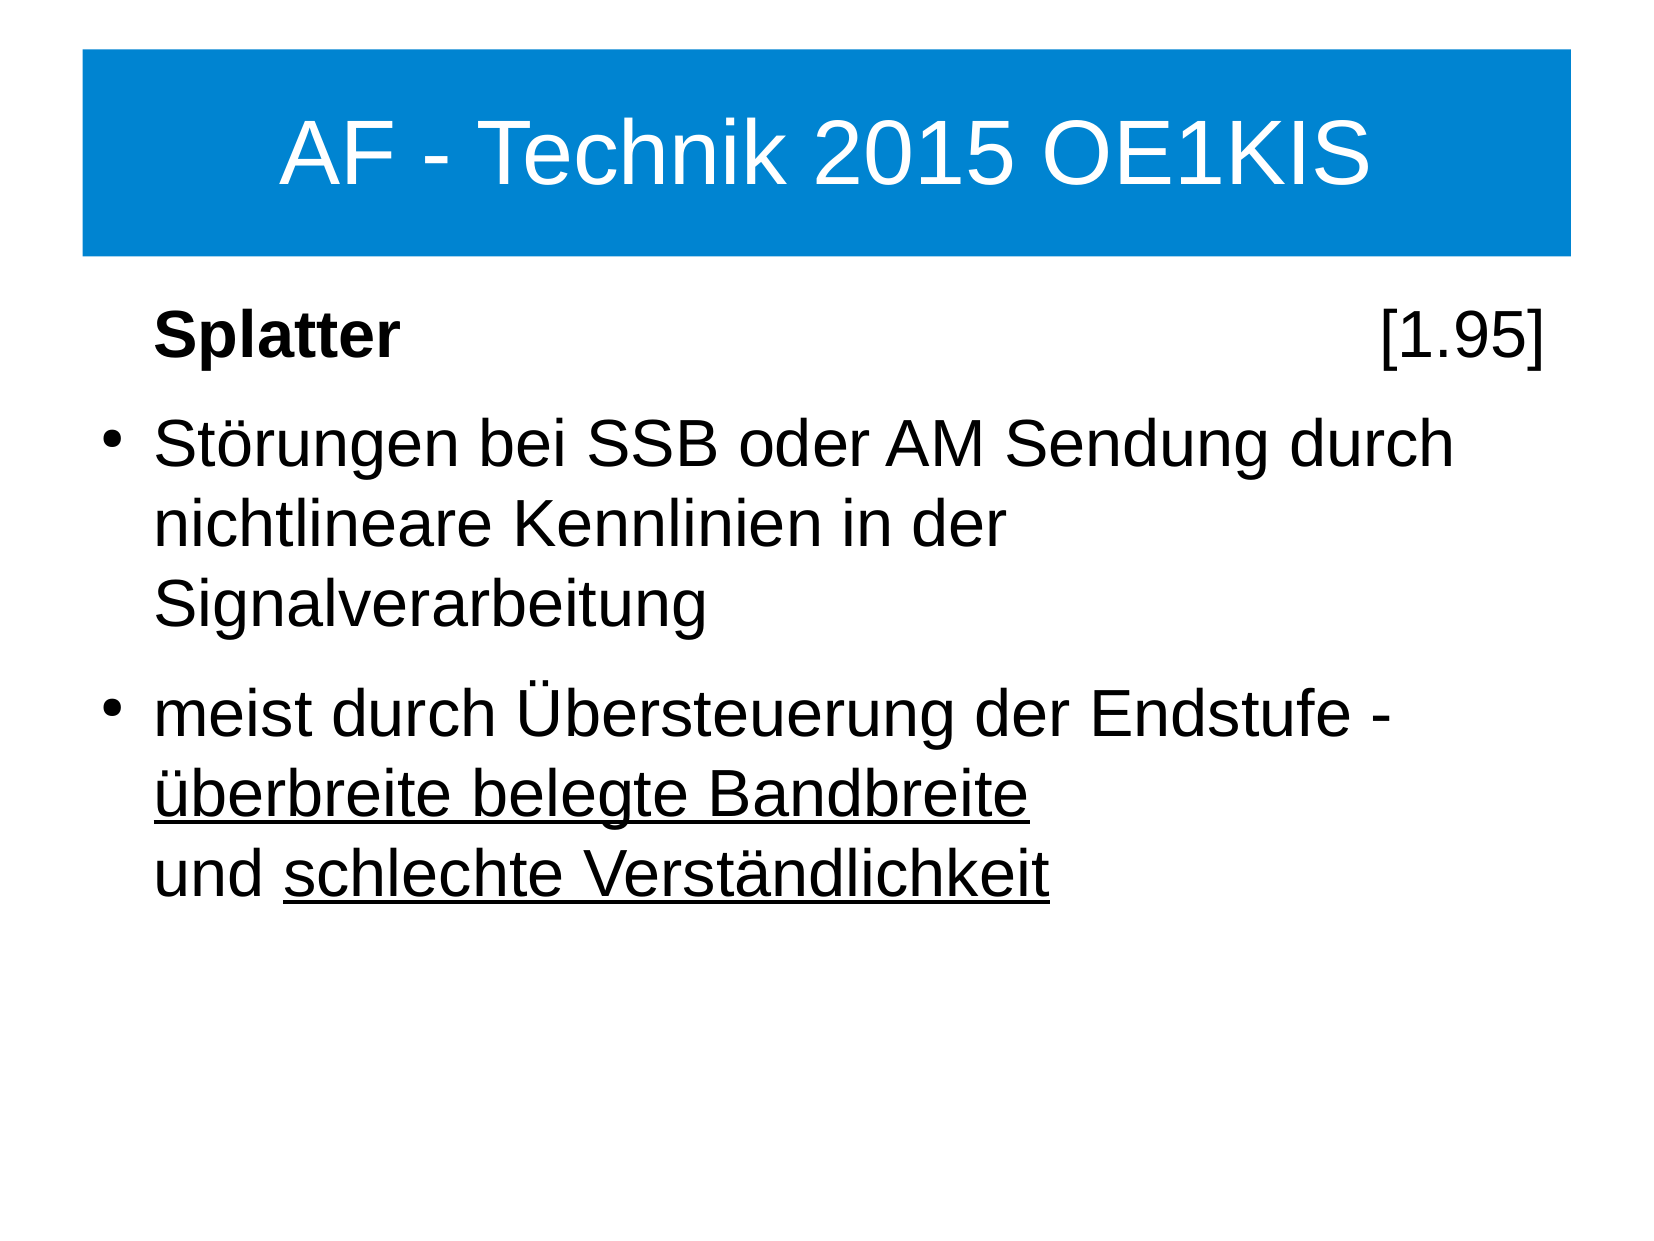

# AF - Technik 2015 OE1KIS
Splatter [1.95]
Störungen bei SSB oder AM Sendung durch nichtlineare Kennlinien in der Signalverarbeitung
meist durch Übersteuerung der Endstufe - überbreite belegte Bandbreite
und schlechte Verständlichkeit